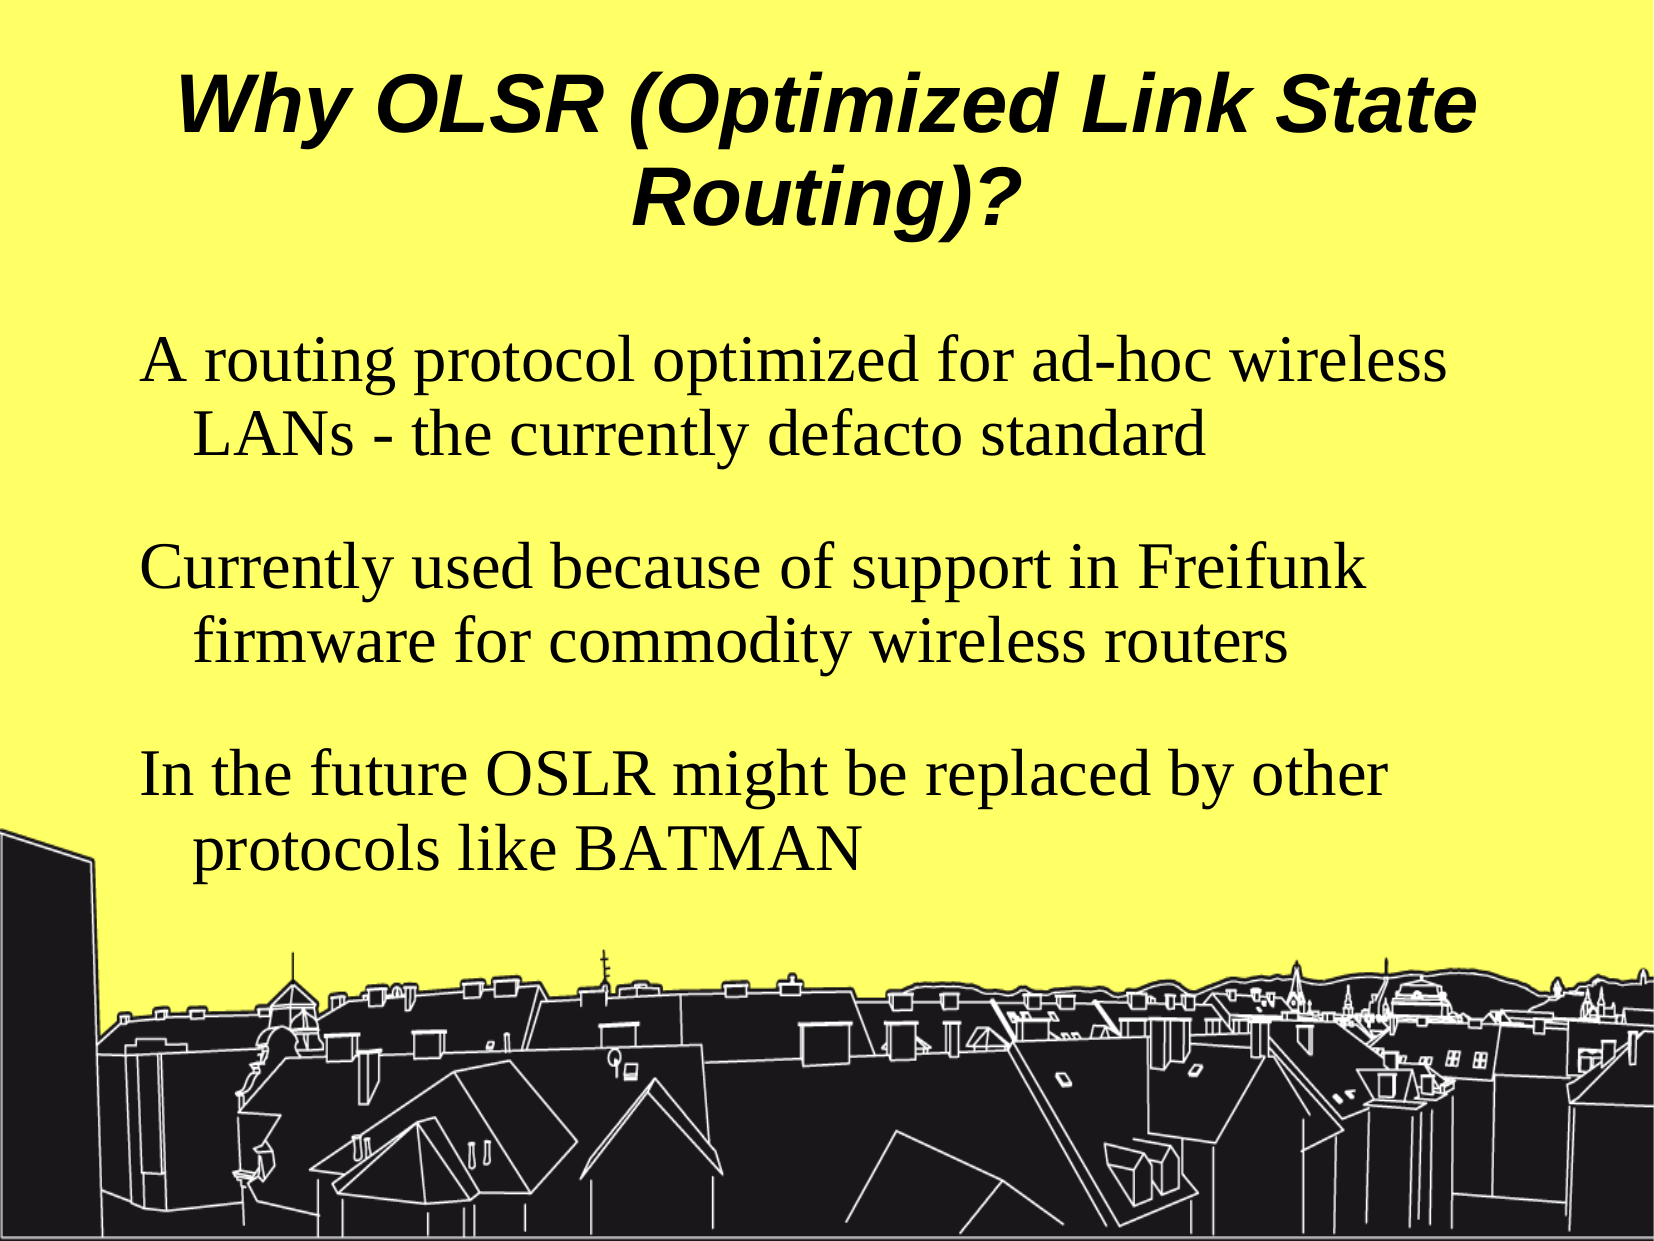

# Why OLSR (Optimized Link State Routing)?
A routing protocol optimized for ad-hoc wireless LANs - the currently defacto standard
Currently used because of support in Freifunk firmware for commodity wireless routers
In the future OSLR might be replaced by other protocols like BATMAN